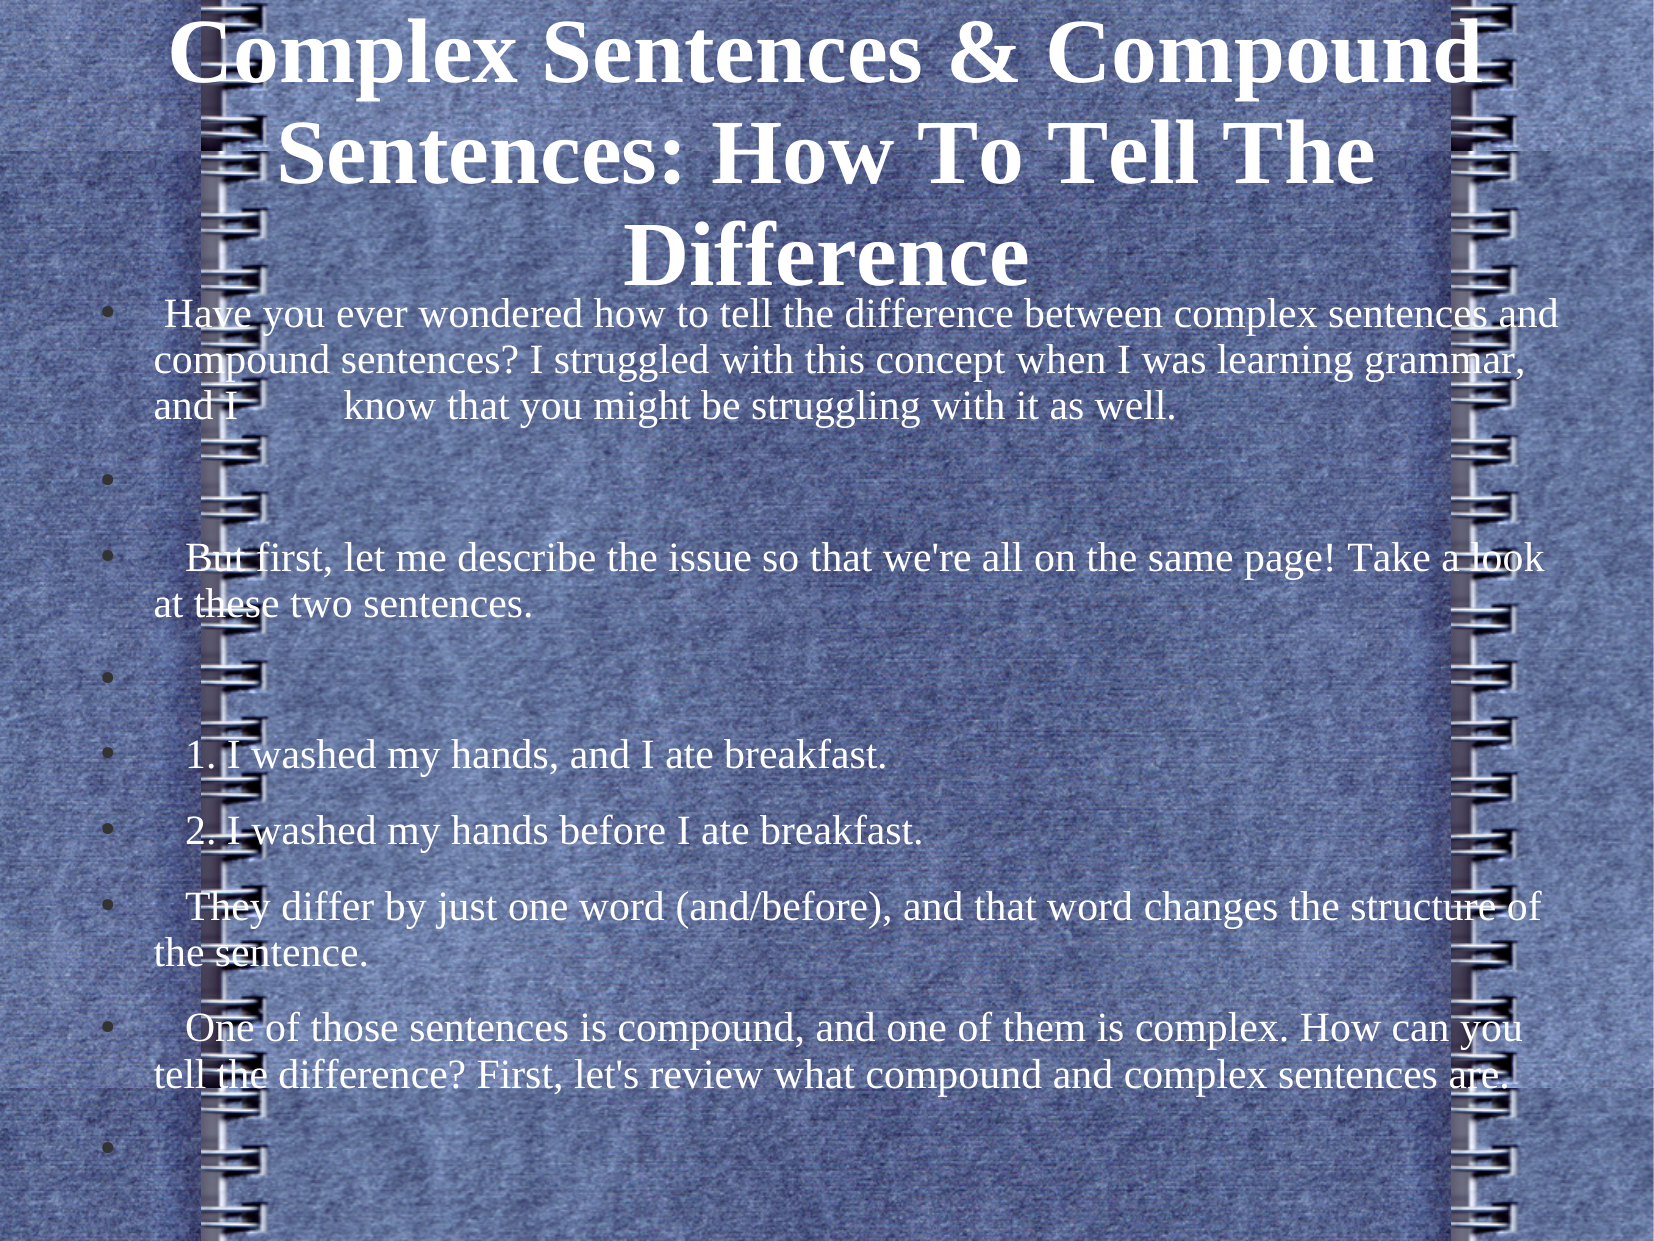

# Complex Sentences & Compound Sentences: How To Tell The Difference
 Have you ever wondered how to tell the difference between complex sentences and compound sentences? I struggled with this concept when I was learning grammar, and I know that you might be struggling with it as well.
 But first, let me describe the issue so that we're all on the same page! Take a look at these two sentences.
 1. I washed my hands, and I ate breakfast.
 2. I washed my hands before I ate breakfast.
 They differ by just one word (and/before), and that word changes the structure of the sentence.
 One of those sentences is compound, and one of them is complex. How can you tell the difference? First, let's review what compound and complex sentences are.